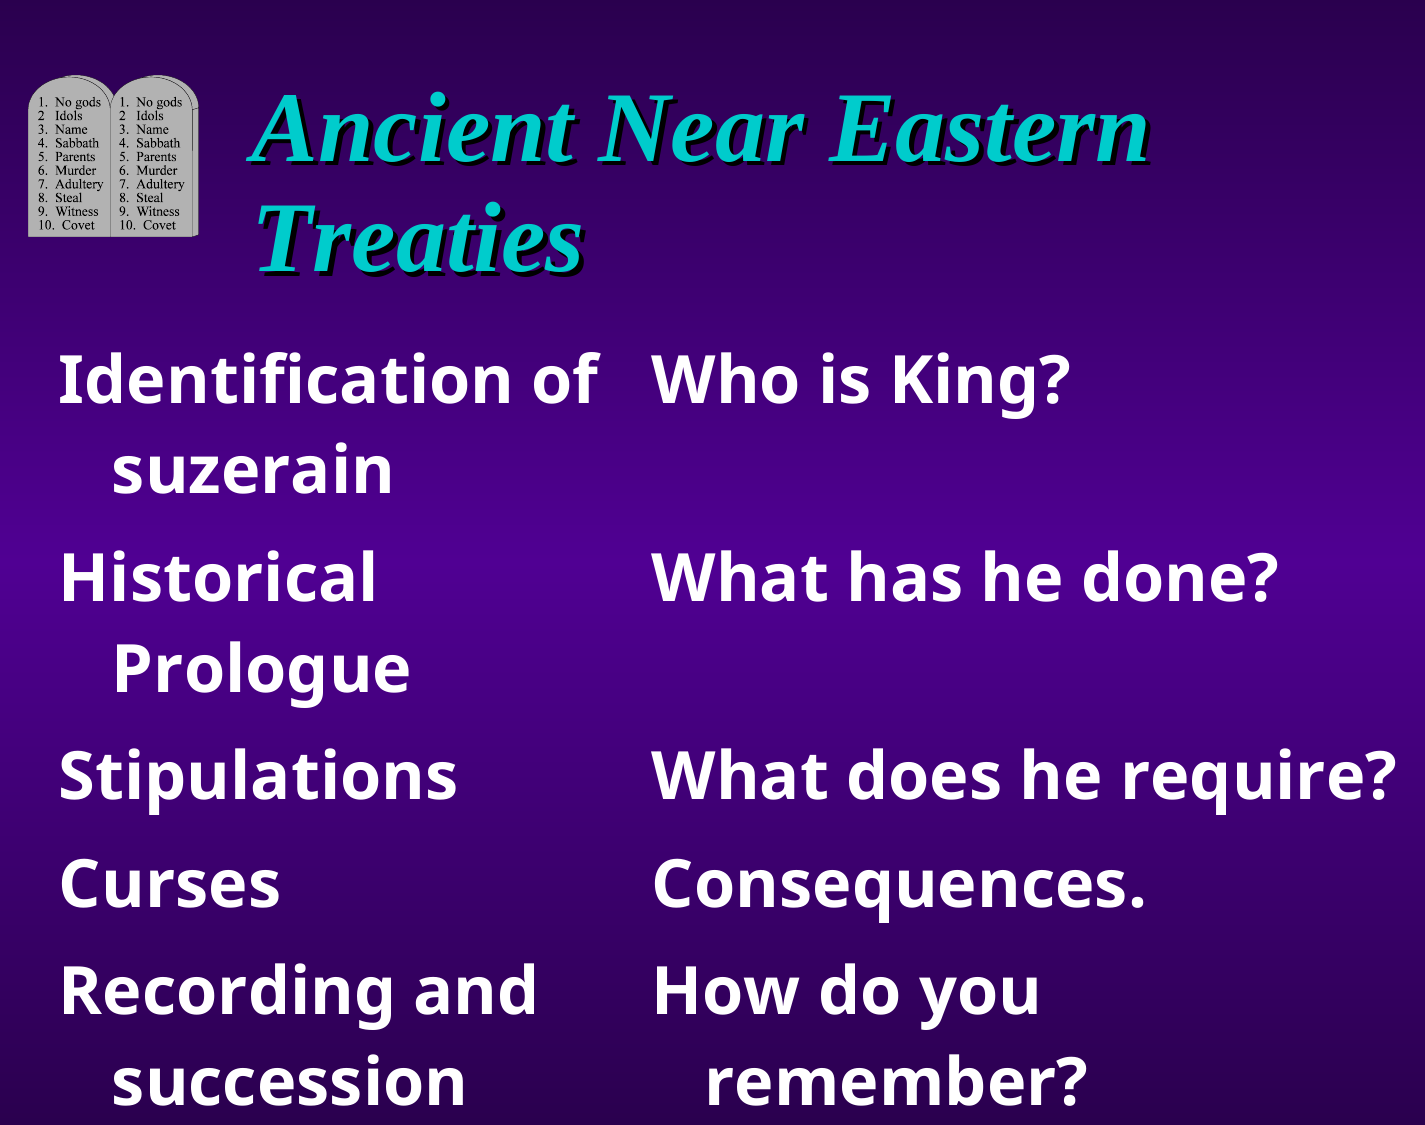

# Ancient Near Eastern Treaties
Identification of suzerain
Historical Prologue
Stipulations
Curses
Recording and succession
Who is King?
What has he done?
What does he require?
Consequences.
How do you remember?